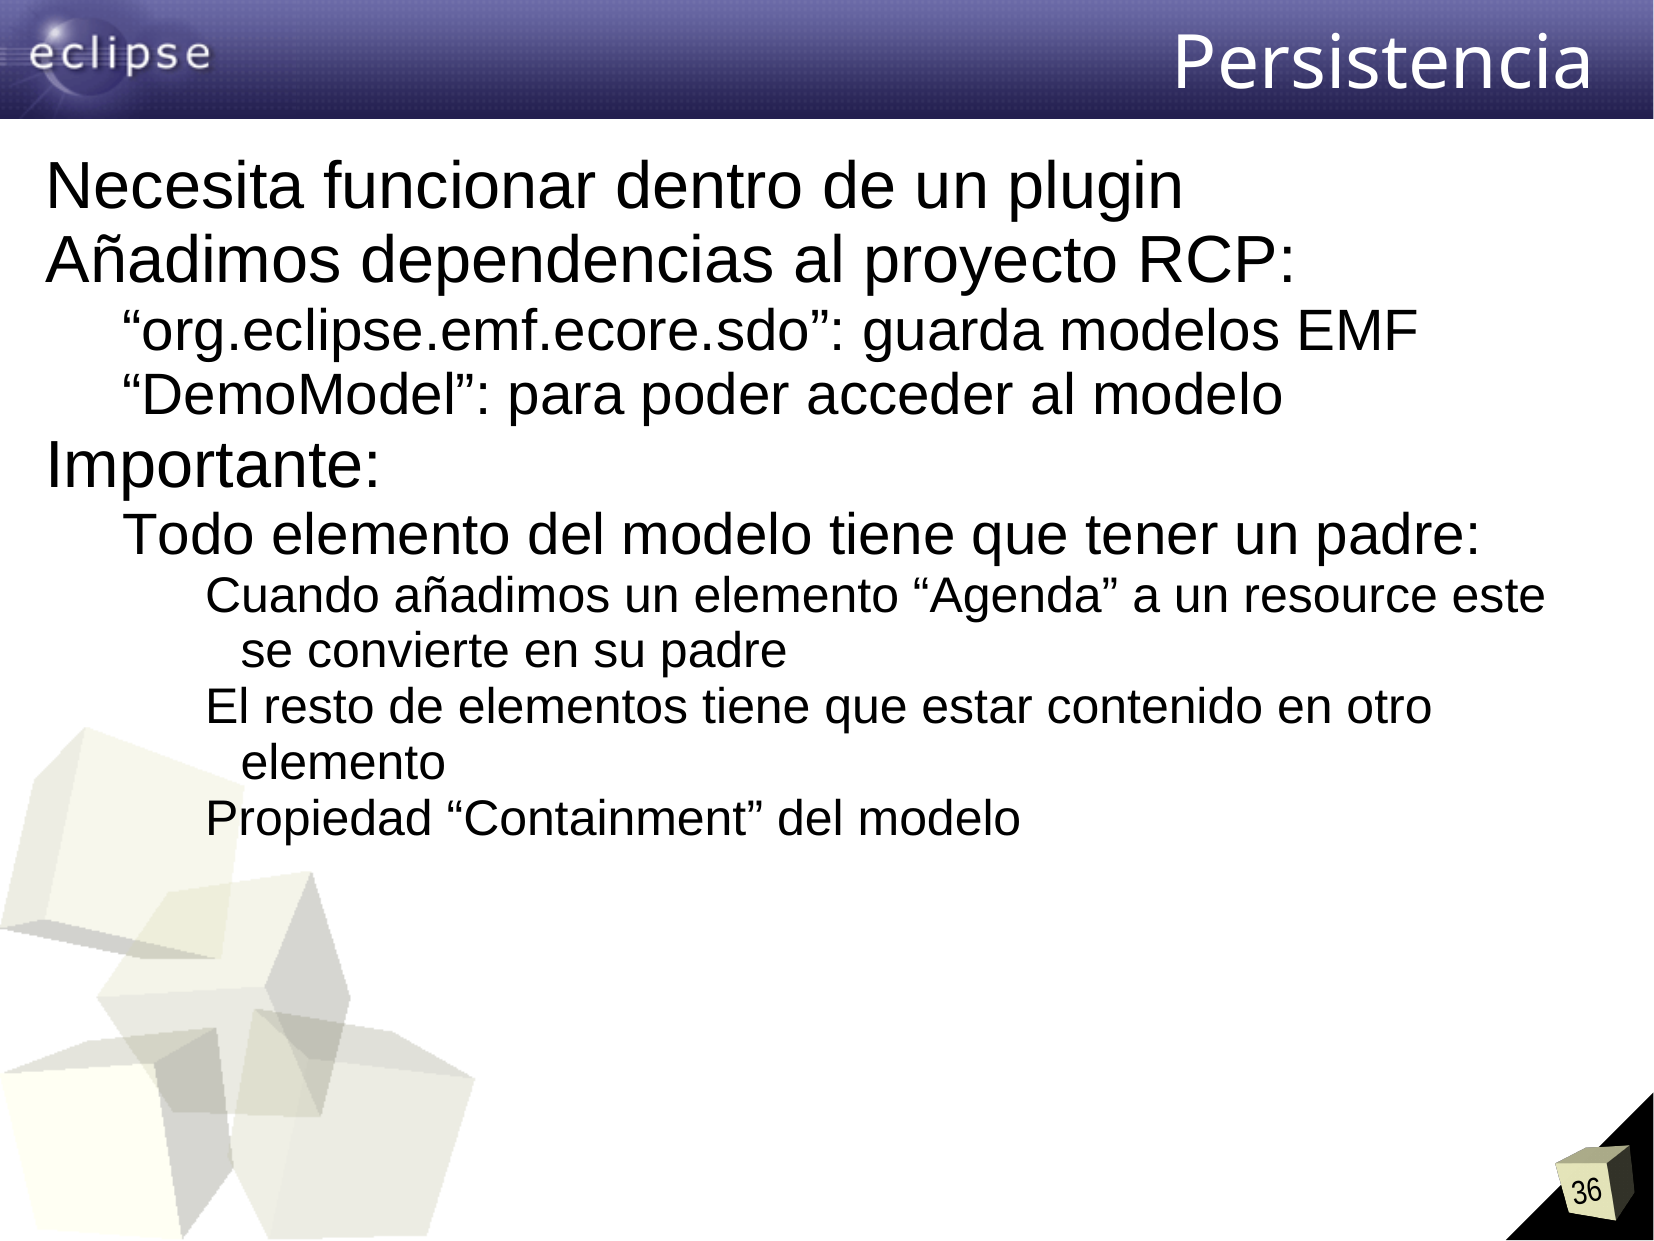

# Persistencia
Necesita funcionar dentro de un plugin
Añadimos dependencias al proyecto RCP:
“org.eclipse.emf.ecore.sdo”: guarda modelos EMF
“DemoModel”: para poder acceder al modelo
Importante:
Todo elemento del modelo tiene que tener un padre:
Cuando añadimos un elemento “Agenda” a un resource este se convierte en su padre
El resto de elementos tiene que estar contenido en otro elemento
Propiedad “Containment” del modelo